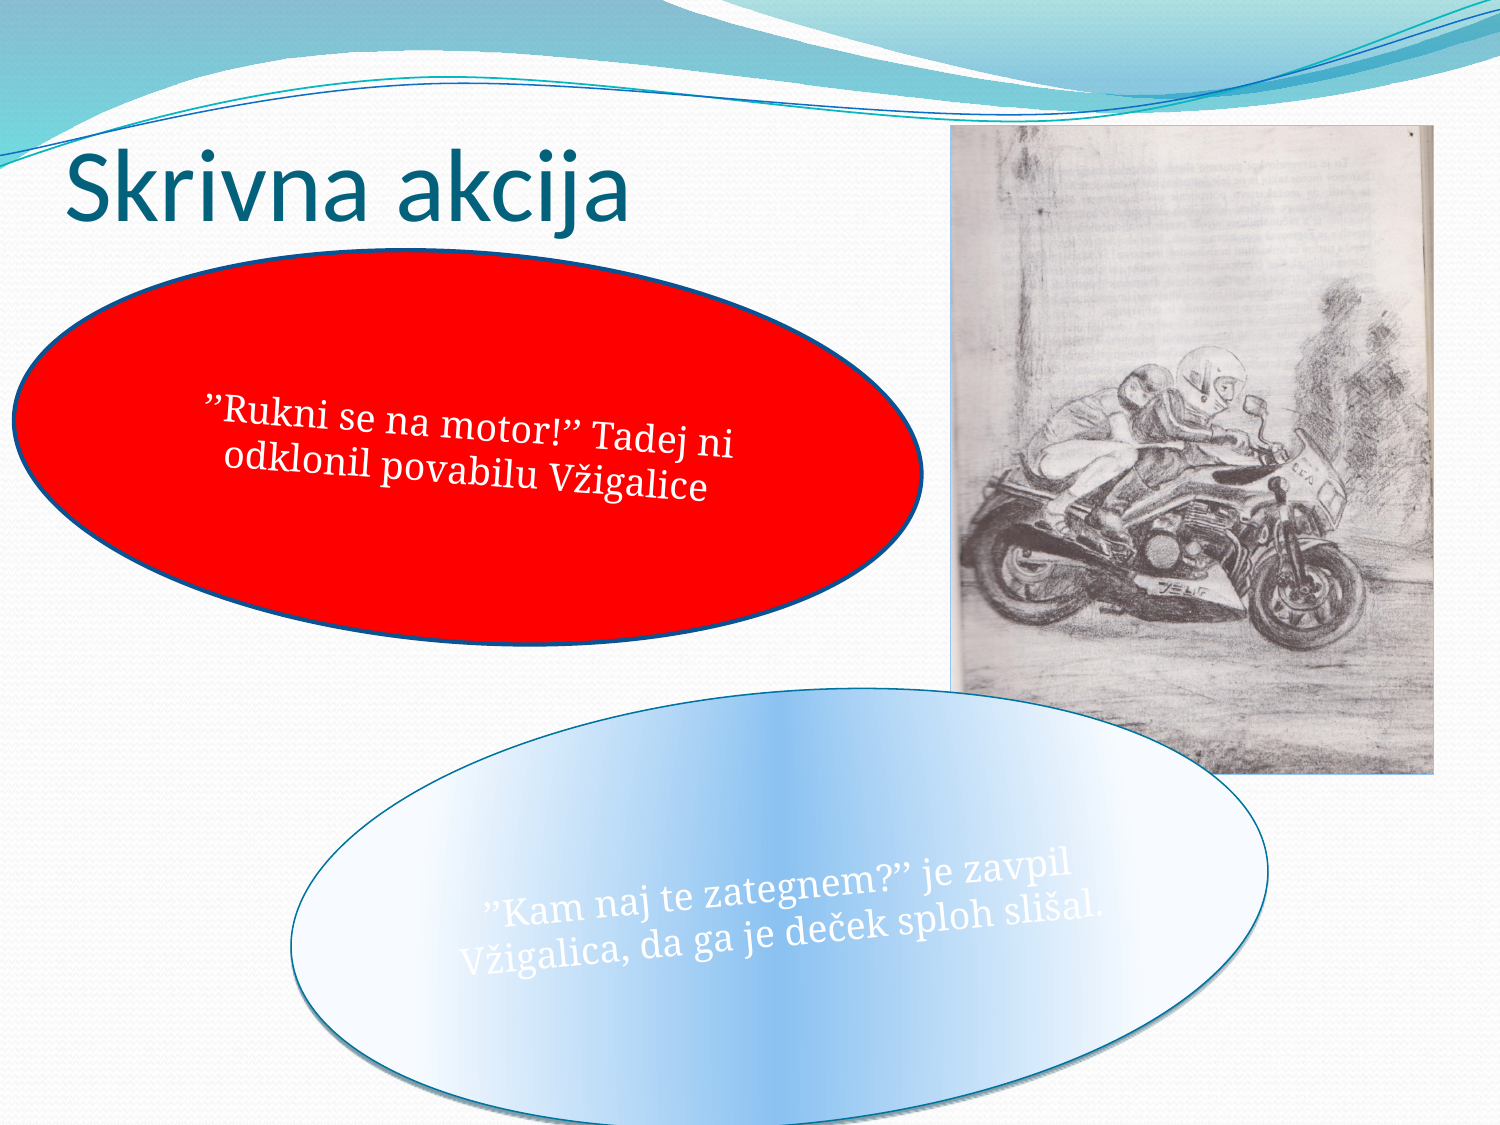

# Skrivna akcija
’’Rukni se na motor!’’ Tadej ni odklonil povabilu Vžigalice
’’Kam naj te zategnem?’’ je zavpil Vžigalica, da ga je deček sploh slišal.